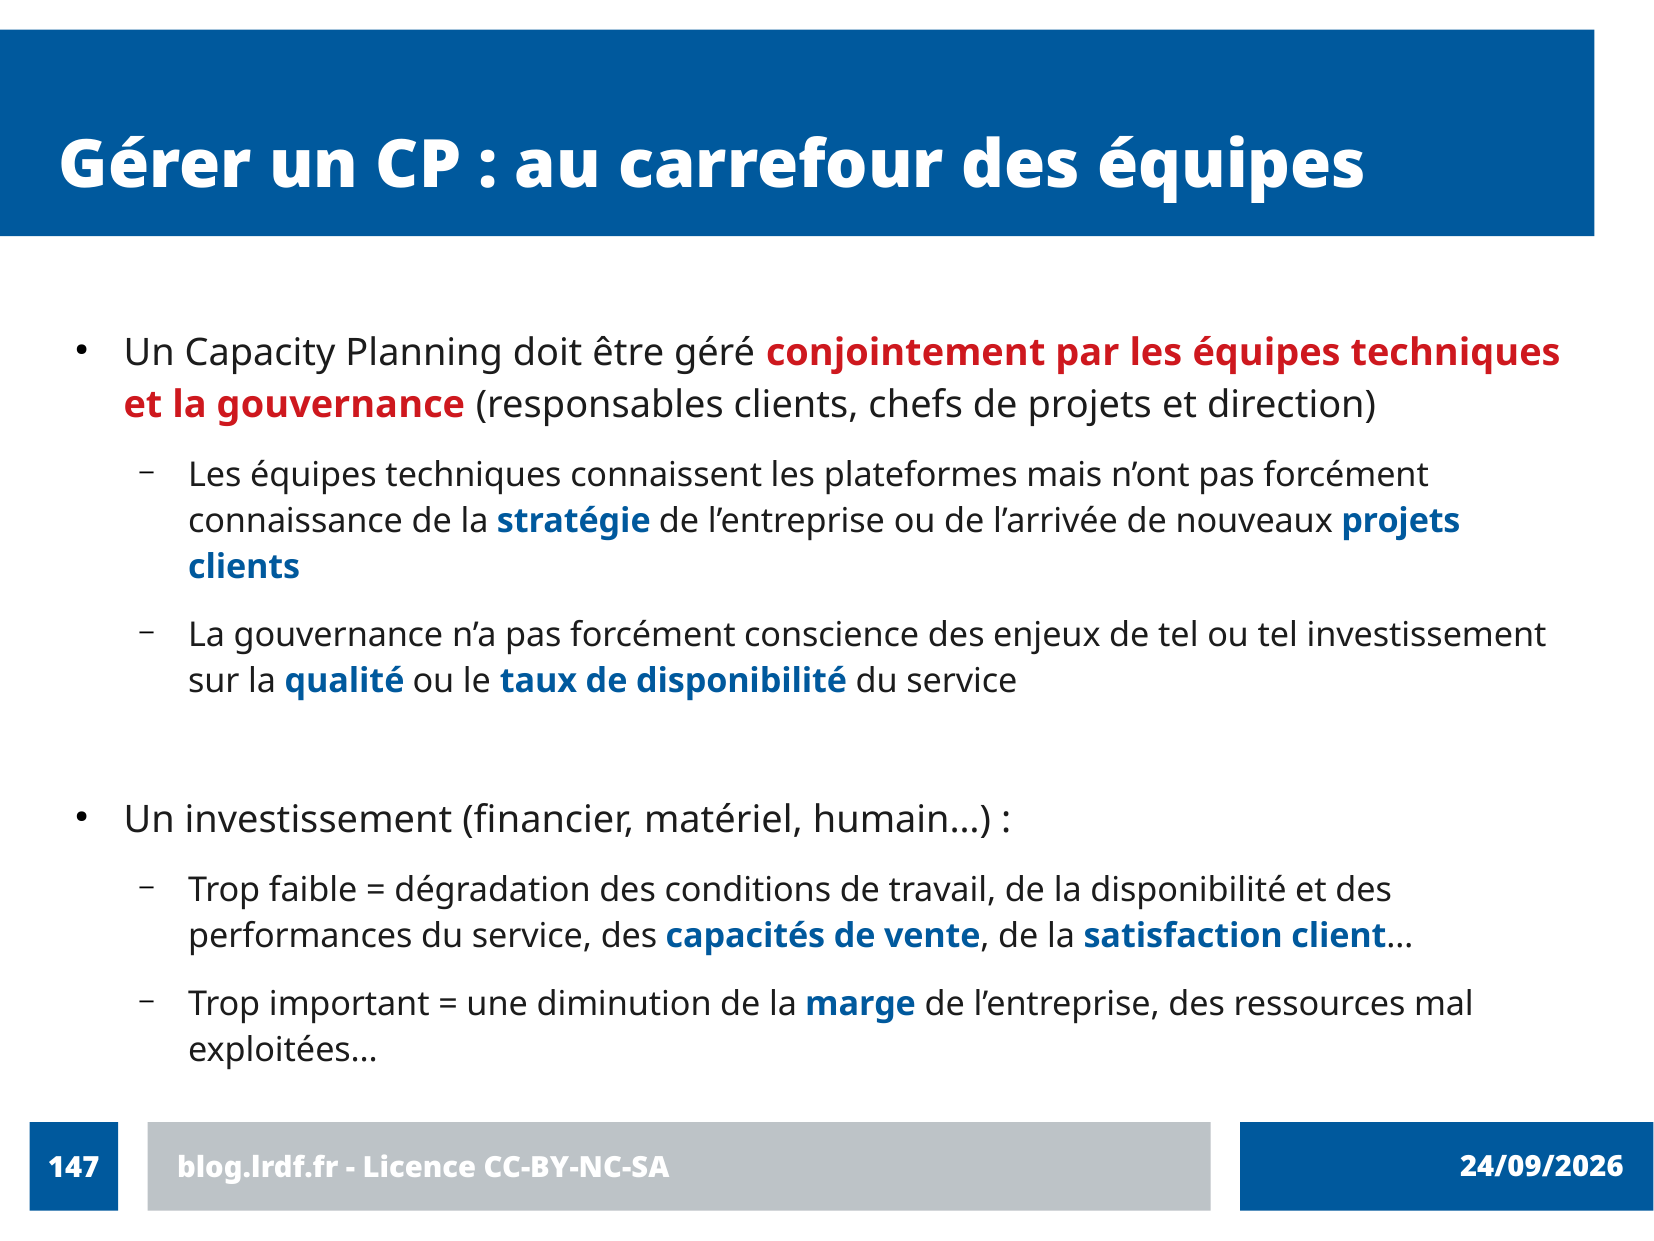

# Gérer un CP : au carrefour des équipes
Un Capacity Planning doit être géré conjointement par les équipes techniques et la gouvernance (responsables clients, chefs de projets et direction)
Les équipes techniques connaissent les plateformes mais n’ont pas forcément connaissance de la stratégie de l’entreprise ou de l’arrivée de nouveaux projets clients
La gouvernance n’a pas forcément conscience des enjeux de tel ou tel investissement sur la qualité ou le taux de disponibilité du service
Un investissement (financier, matériel, humain…) :
Trop faible = dégradation des conditions de travail, de la disponibilité et des performances du service, des capacités de vente, de la satisfaction client…
Trop important = une diminution de la marge de l’entreprise, des ressources mal exploitées...
147
blog.lrdf.fr - Licence CC-BY-NC-SA